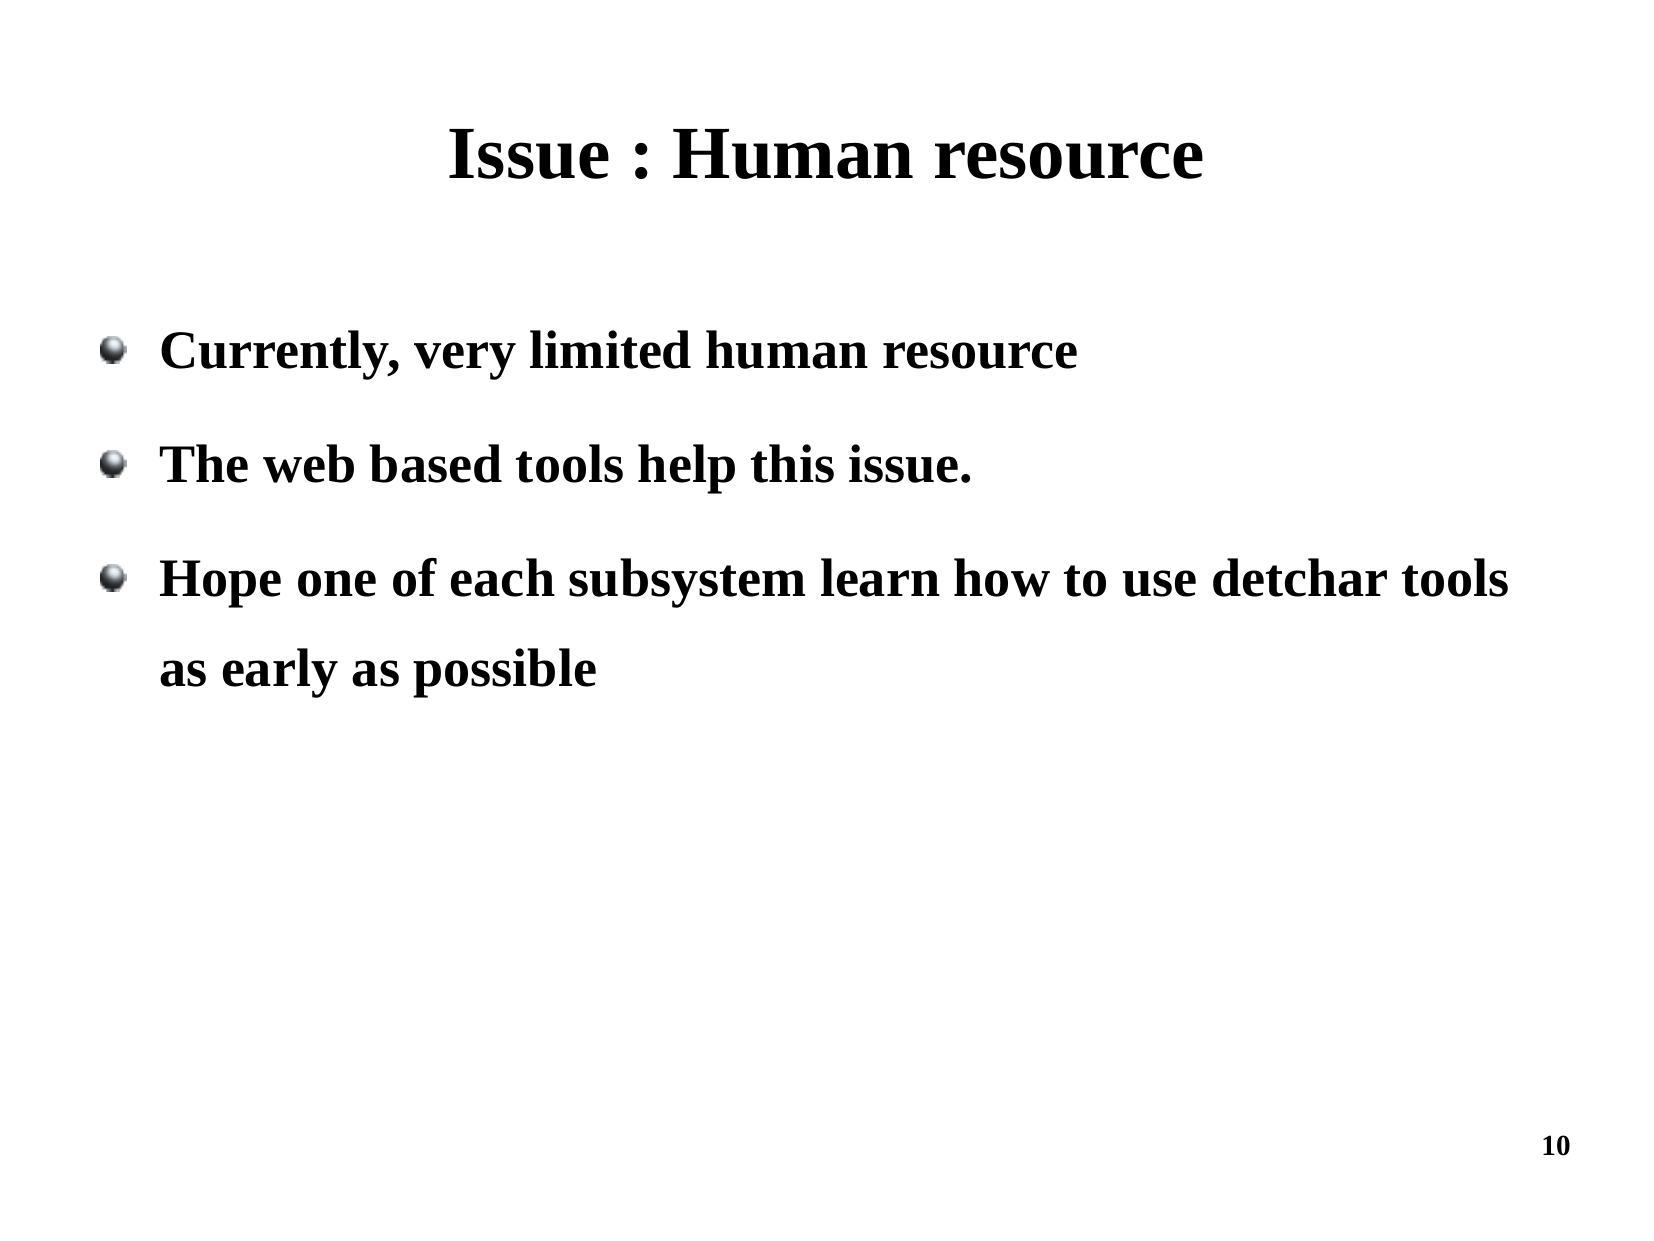

# Issue : Human resource
Currently, very limited human resource
The web based tools help this issue.
Hope one of each subsystem learn how to use detchar tools as early as possible
10